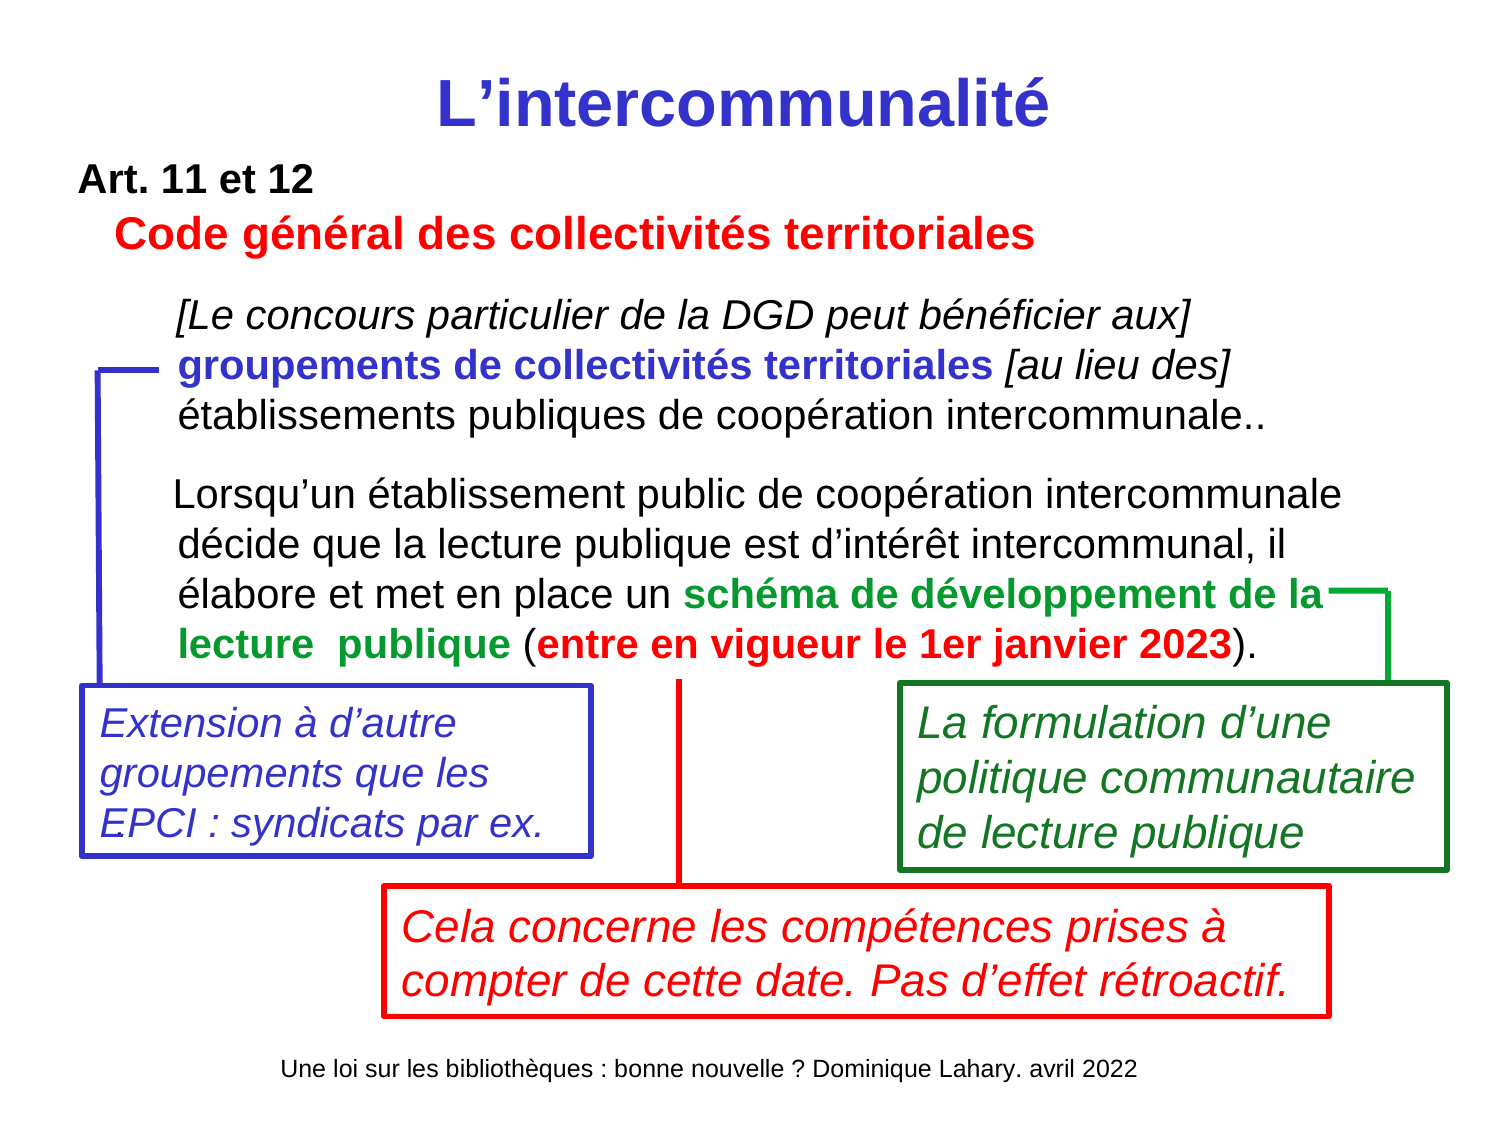

L’intercommunalité
Art. 11 et 12
Code général des collectivités territoriales
 [Le concours particulier de la DGD peut bénéficier aux] groupements de collectivités territoriales [au lieu des] établissements publiques de coopération intercommunale..
 Lorsqu’un établissement public de coopération intercommunale décide que la lecture publique est d’intérêt intercommunal, il élabore et met en place un schéma de développement de la lecture publique (entre en vigueur le 1er janvier 2023).
.
La formulation d’une politique communautaire de lecture publique
Extension à d’autre groupements que les EPCI : syndicats par ex.
Cela concerne les compétences prises à compter de cette date. Pas d’effet rétroactif.
Une loi sur les bibliothèques : bonne nouvelle ? Dominique Lahary. avril 2022